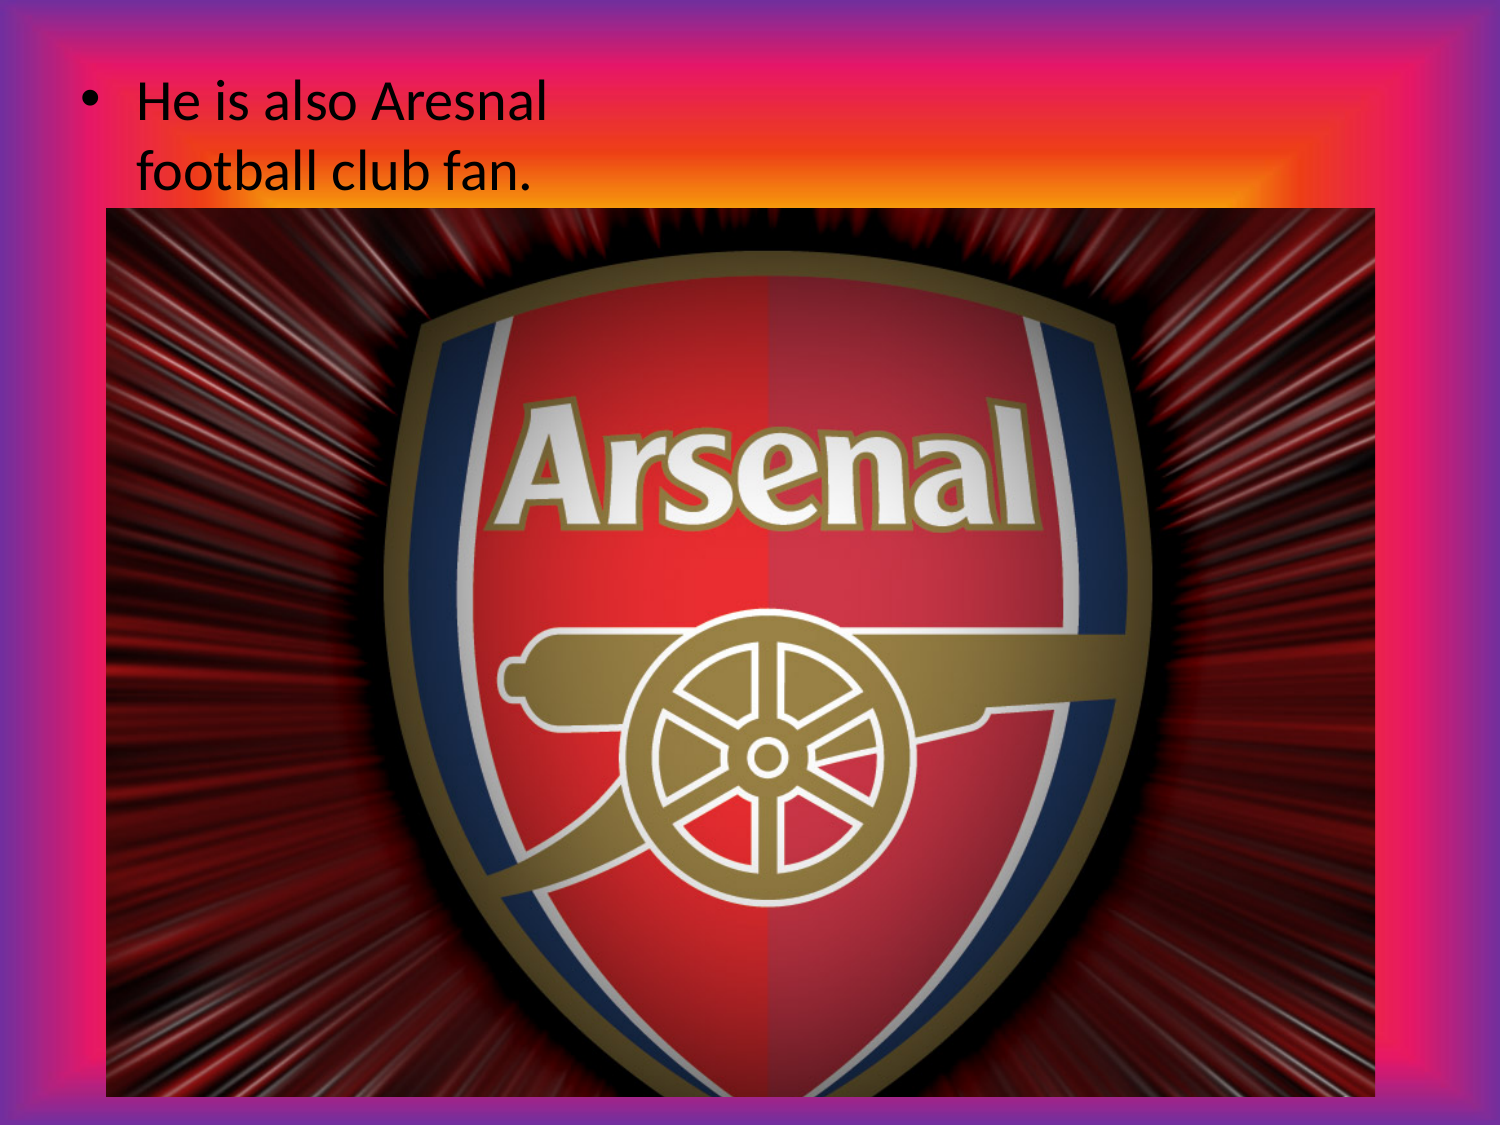

#
He is also Aresnal football club fan.